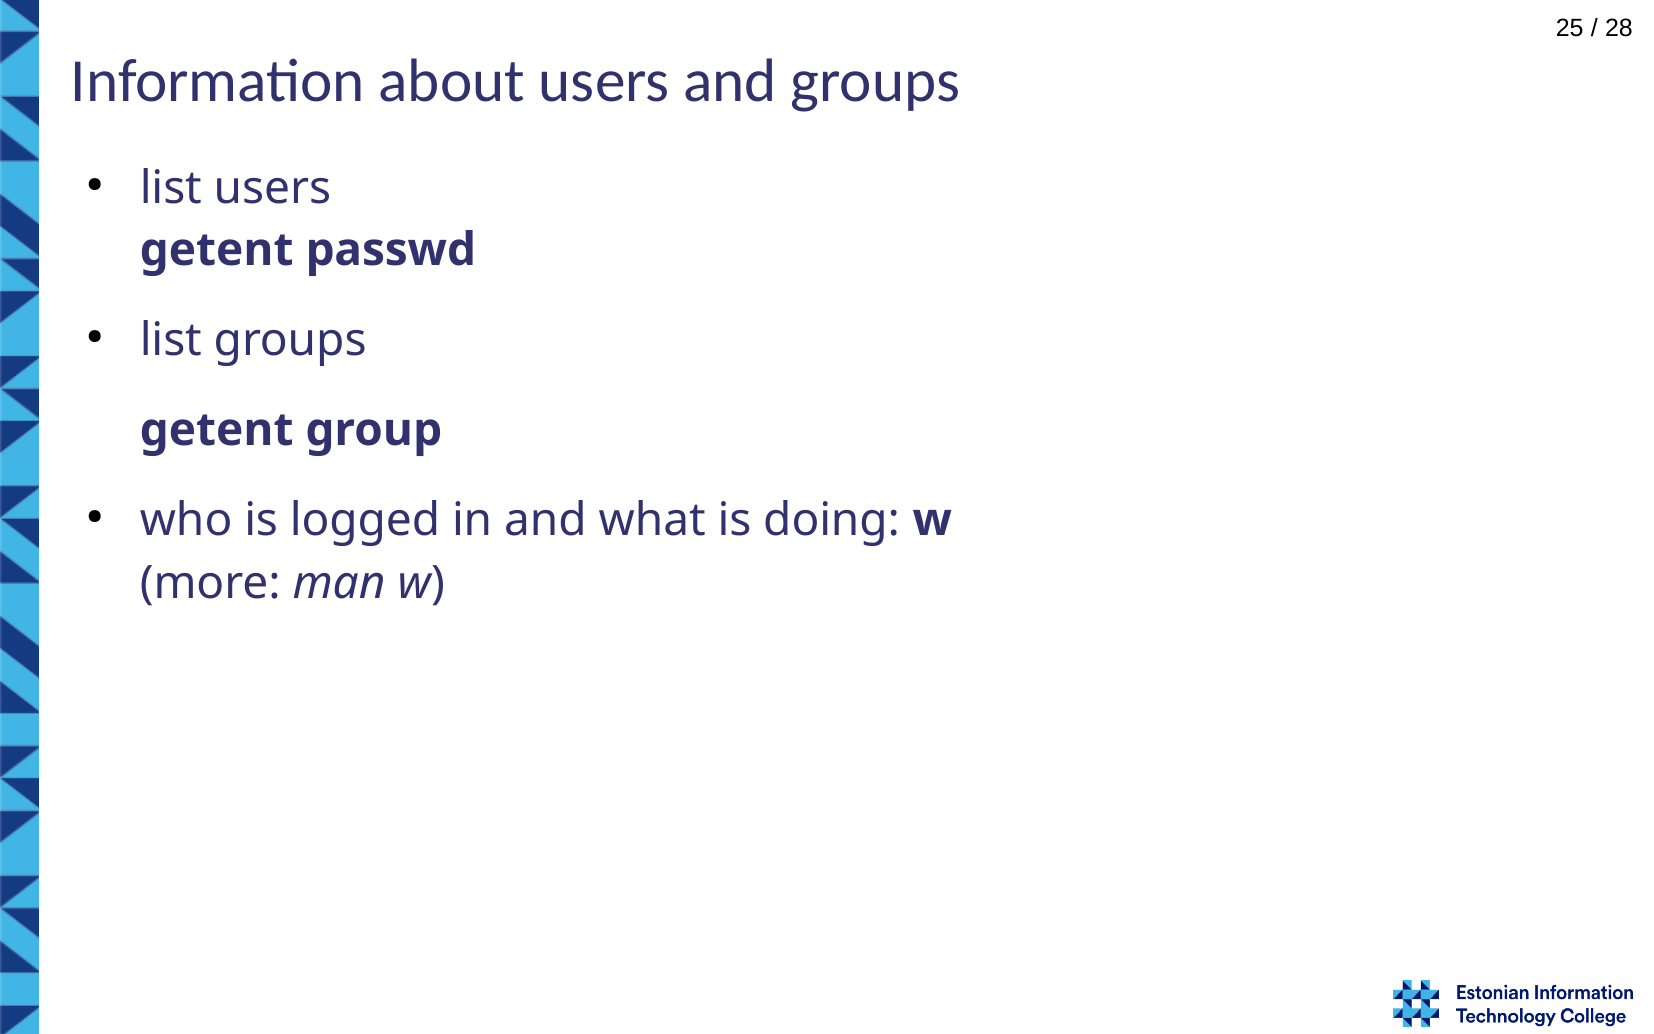

# Information about users and groups
list users
getent passwd
list groups
getent group
who is logged in and what is doing: w
(more: man w)